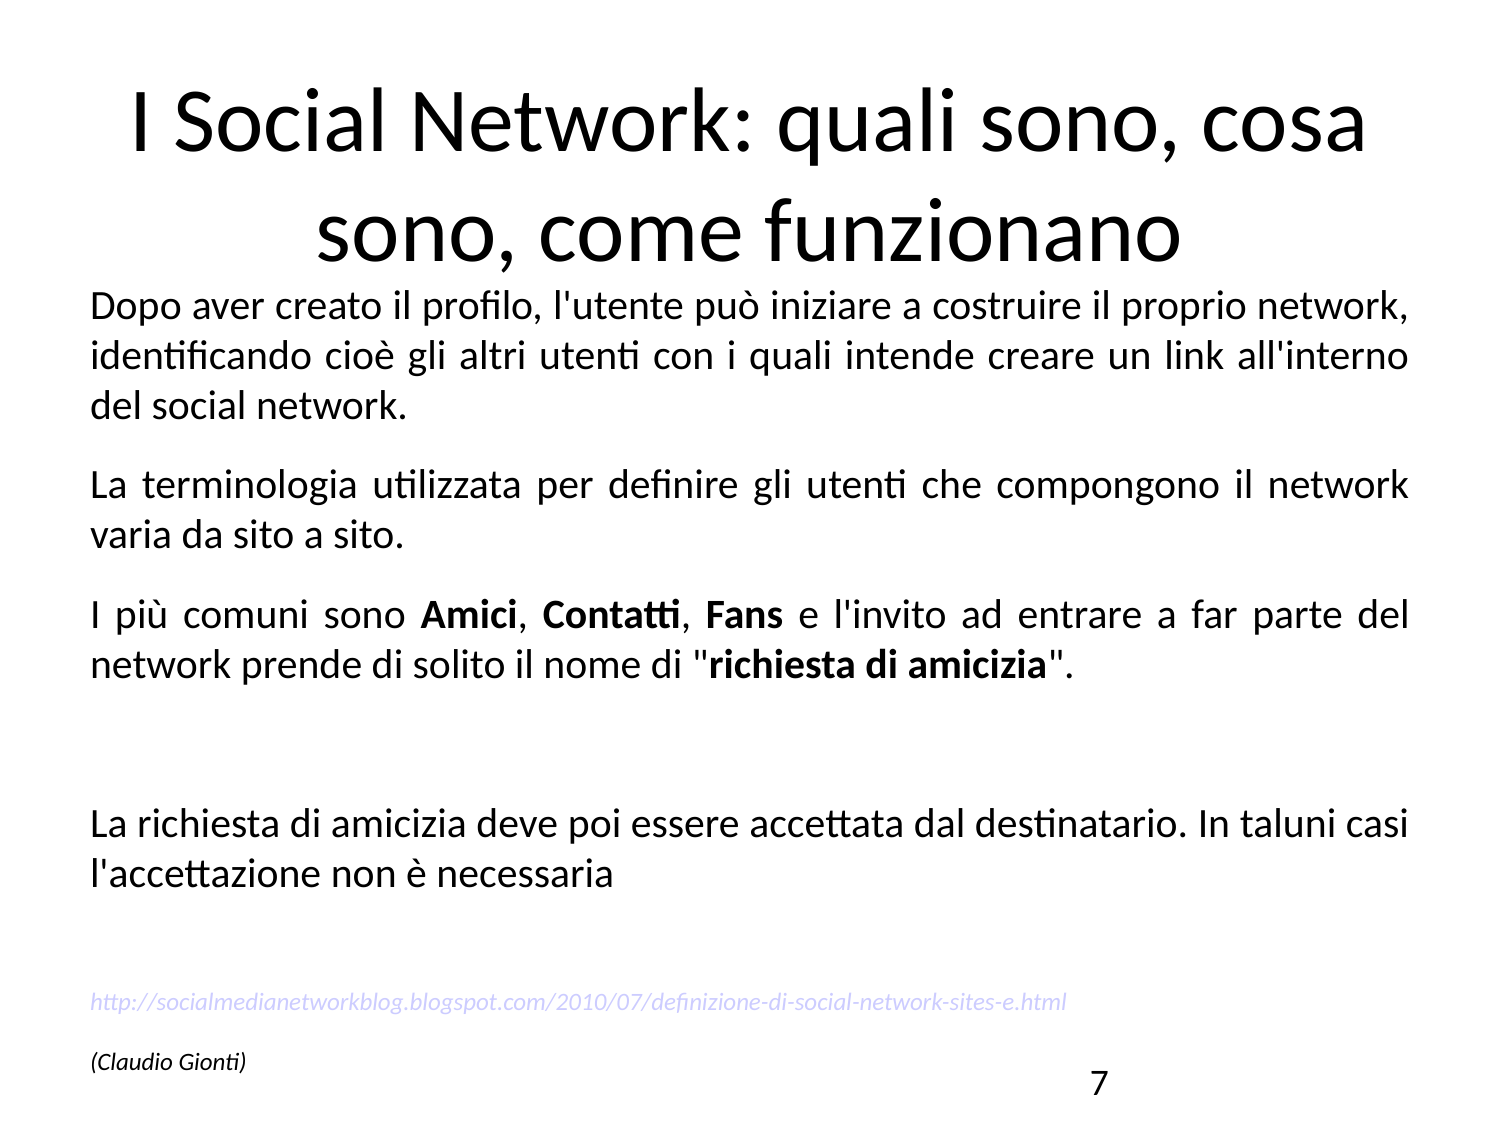

# I Social Network: quali sono, cosa sono, come funzionano
Dopo aver creato il profilo, l'utente può iniziare a costruire il proprio network, identificando cioè gli altri utenti con i quali intende creare un link all'interno del social network.
La terminologia utilizzata per definire gli utenti che compongono il network varia da sito a sito.
I più comuni sono Amici, Contatti, Fans e l'invito ad entrare a far parte del network prende di solito il nome di "richiesta di amicizia".
La richiesta di amicizia deve poi essere accettata dal destinatario. In taluni casi l'accettazione non è necessaria
http://socialmedianetworkblog.blogspot.com/2010/07/definizione-di-social-network-sites-e.html
(Claudio Gionti)